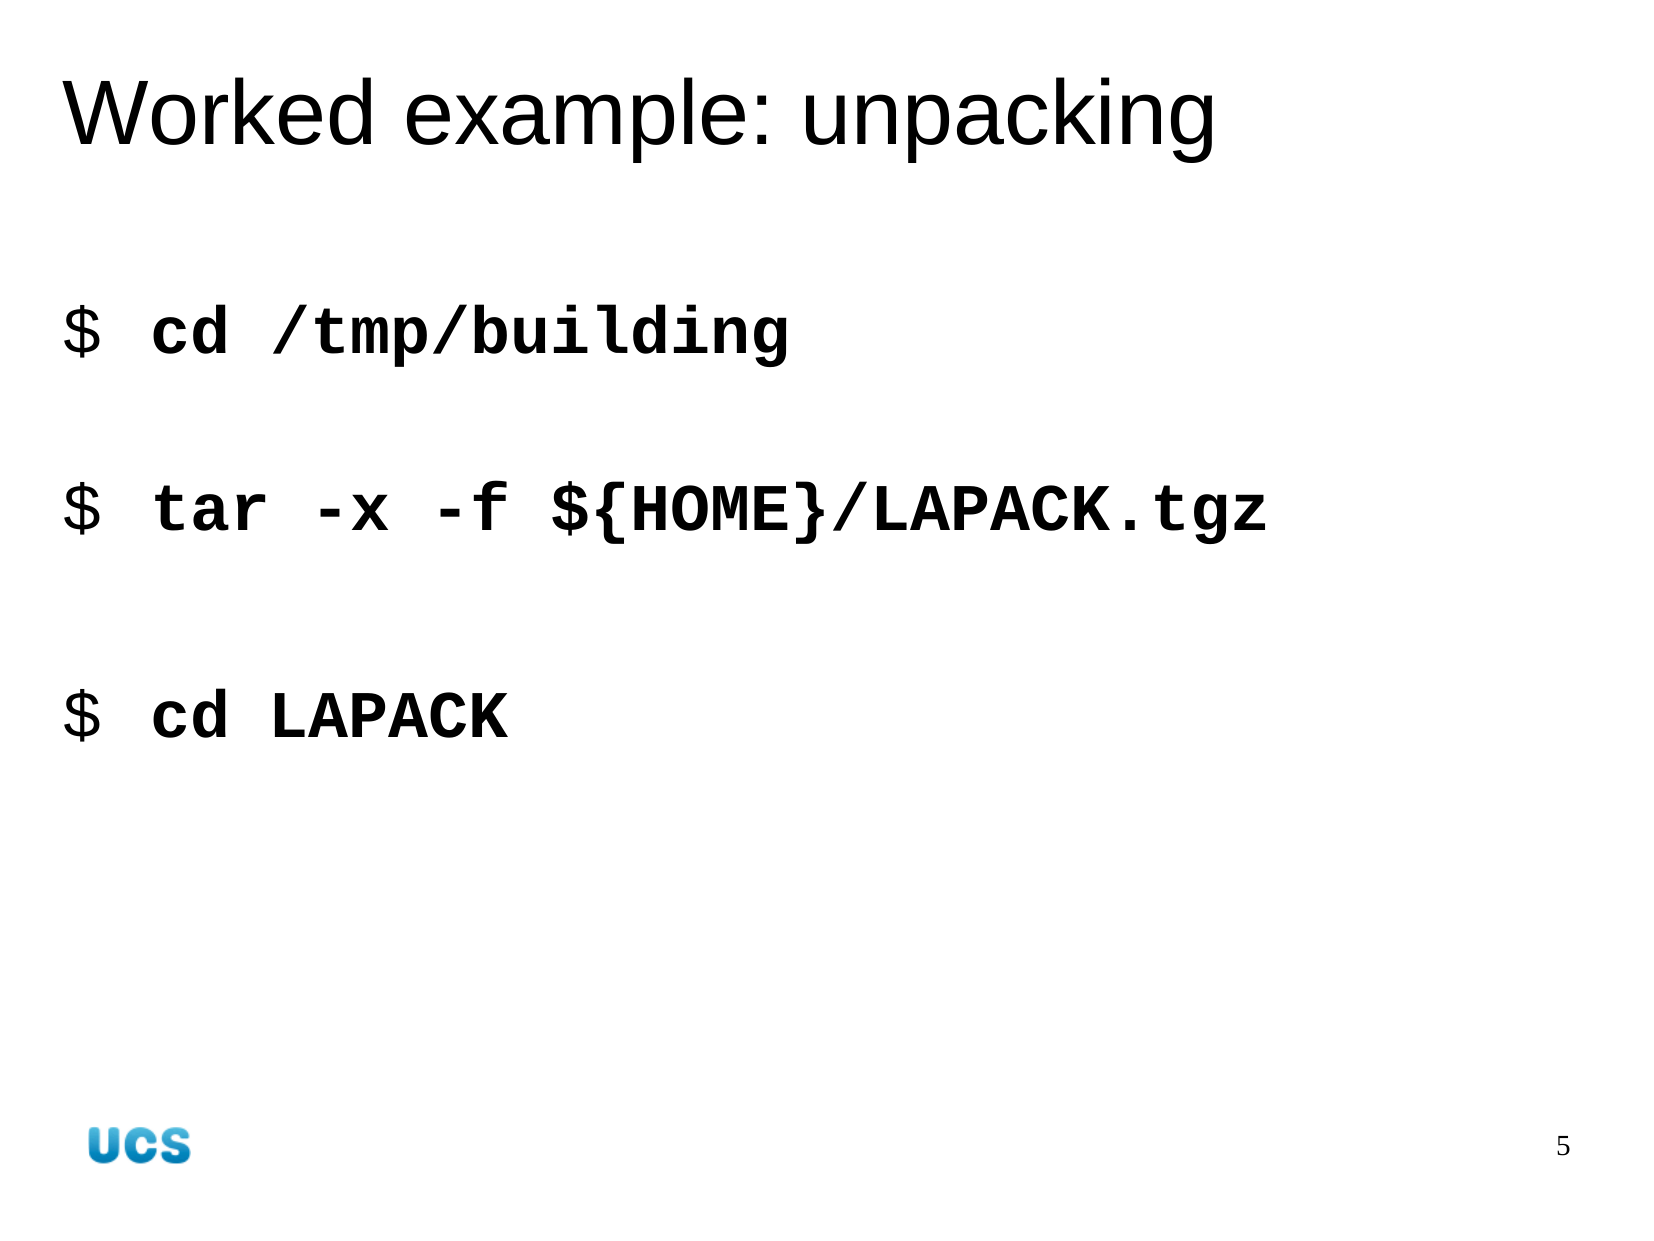

Worked example: unpacking
$
cd /tmp/building
$
tar -x -f ${HOME}/LAPACK.tgz
$
cd
LAPACK
5